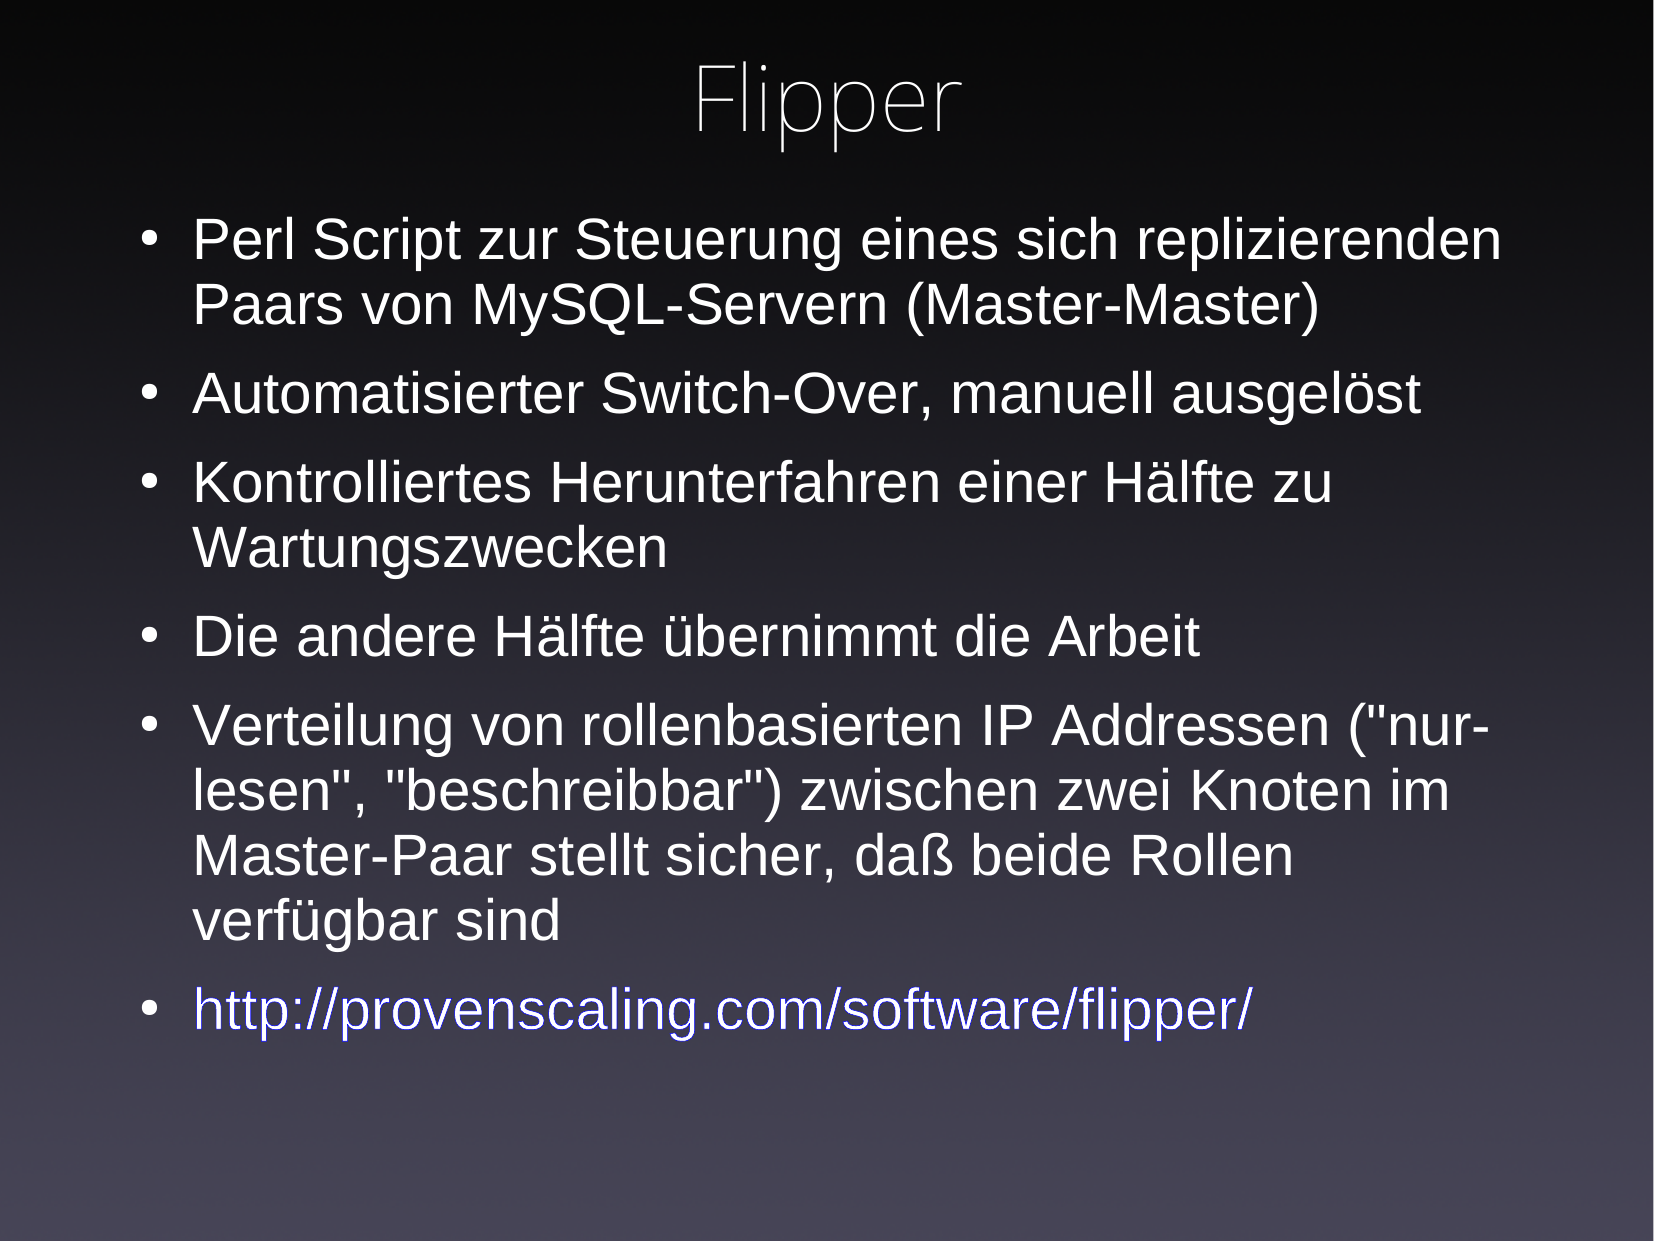

# Flipper
Perl Script zur Steuerung eines sich replizierenden Paars von MySQL-Servern (Master-Master)
Automatisierter Switch-Over, manuell ausgelöst
Kontrolliertes Herunterfahren einer Hälfte zu Wartungszwecken
Die andere Hälfte übernimmt die Arbeit
Verteilung von rollenbasierten IP Addressen ("nur-lesen", "beschreibbar") zwischen zwei Knoten im Master-Paar stellt sicher, daß beide Rollen verfügbar sind
http://provenscaling.com/software/flipper/